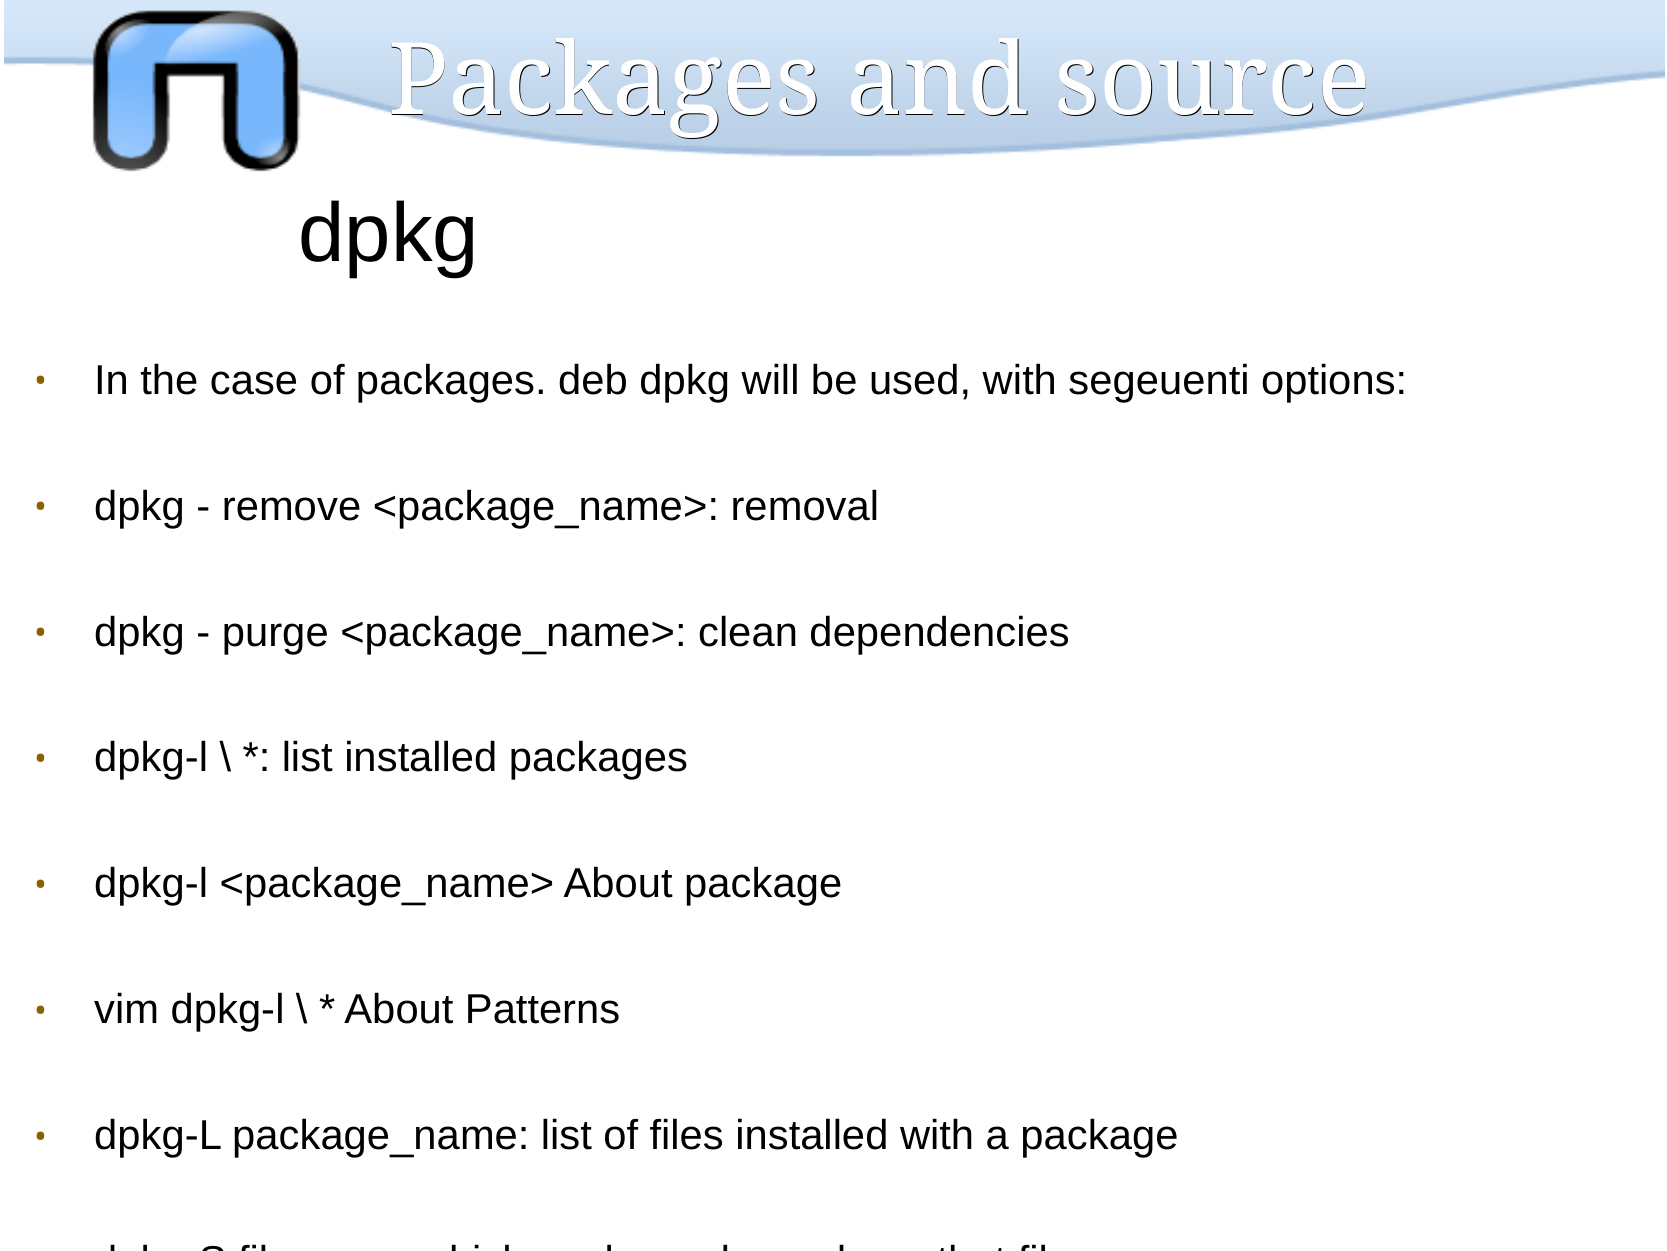

Packages and source
# dpkg
In the case of packages. deb dpkg will be used, with segeuenti options:
dpkg - remove <package_name>: removal
dpkg - purge <package_name>: clean dependencies
dpkg-l \ *: list installed packages
dpkg-l <package_name> About package
vim dpkg-l \ * About Patterns
dpkg-L package_name: list of files installed with a package
dpkg-S filename: which package depends on that file
dpkg-c nome_file.deb: list the contents of the package
dpkg-reconfigure <package_name>: reconfigure an already installed package
deb file dpkg-x: Extract the package files locally without installing